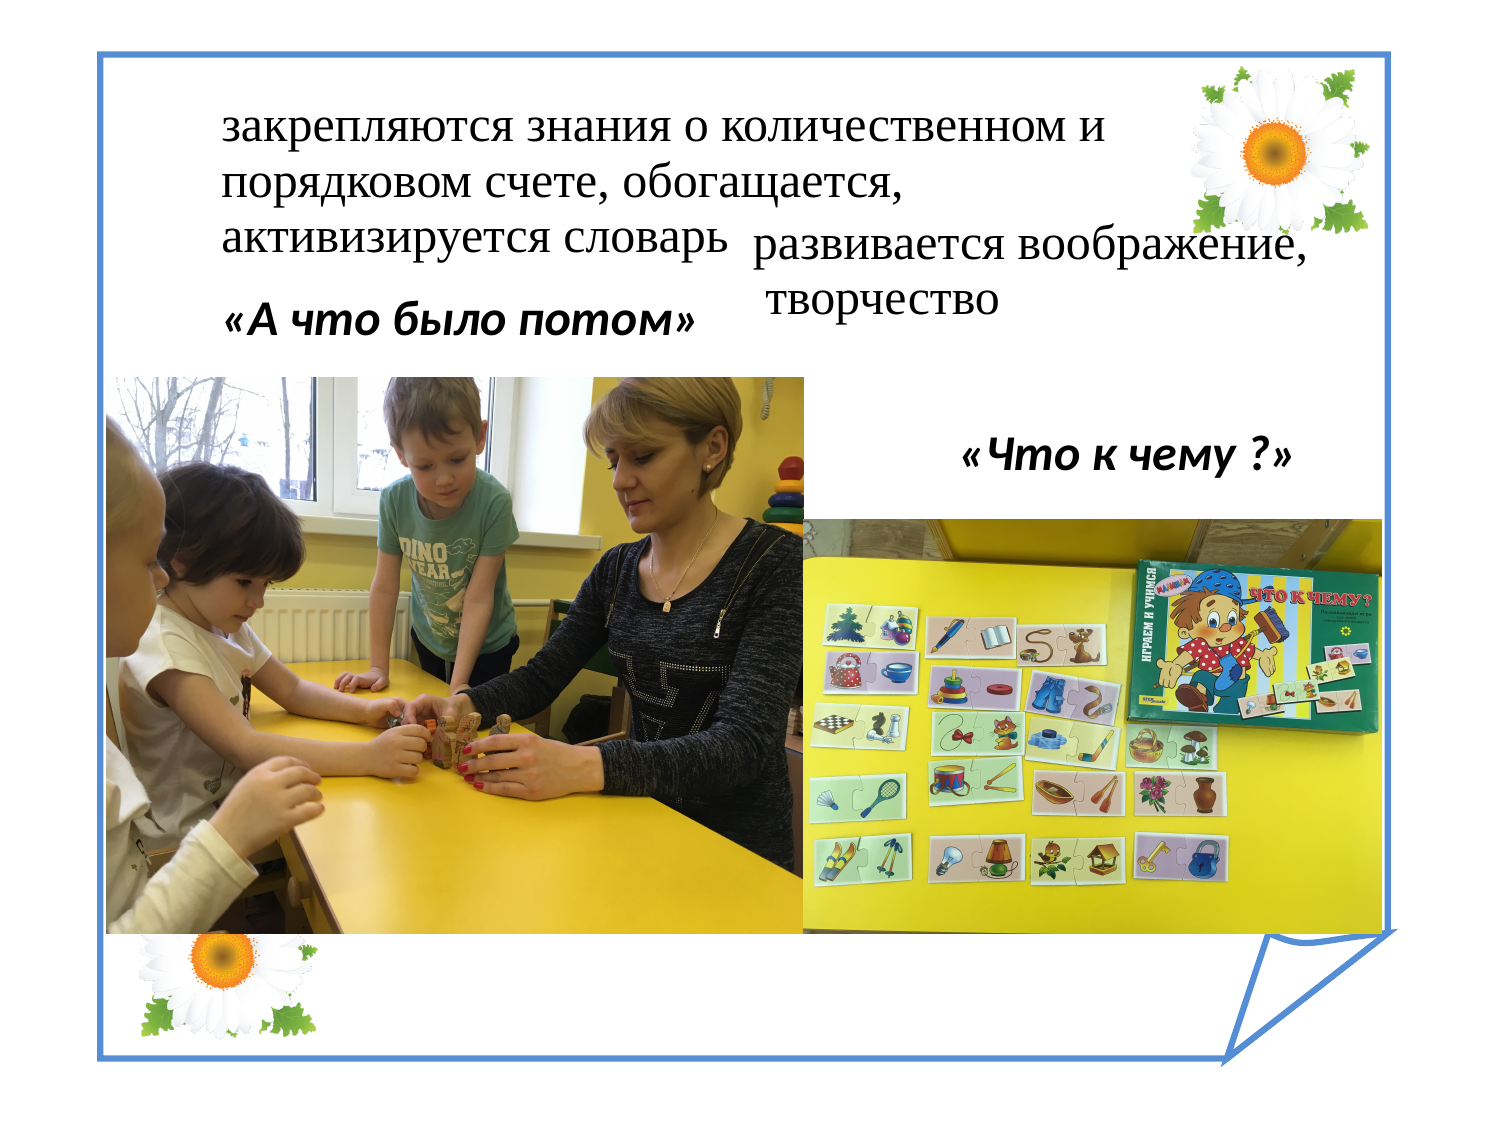

закрепляются знания о количественном и порядковом счете, обогащается,
активизируется словарь
развивается воображение,
 творчество
«А что было потом»
«Что к чему ?»